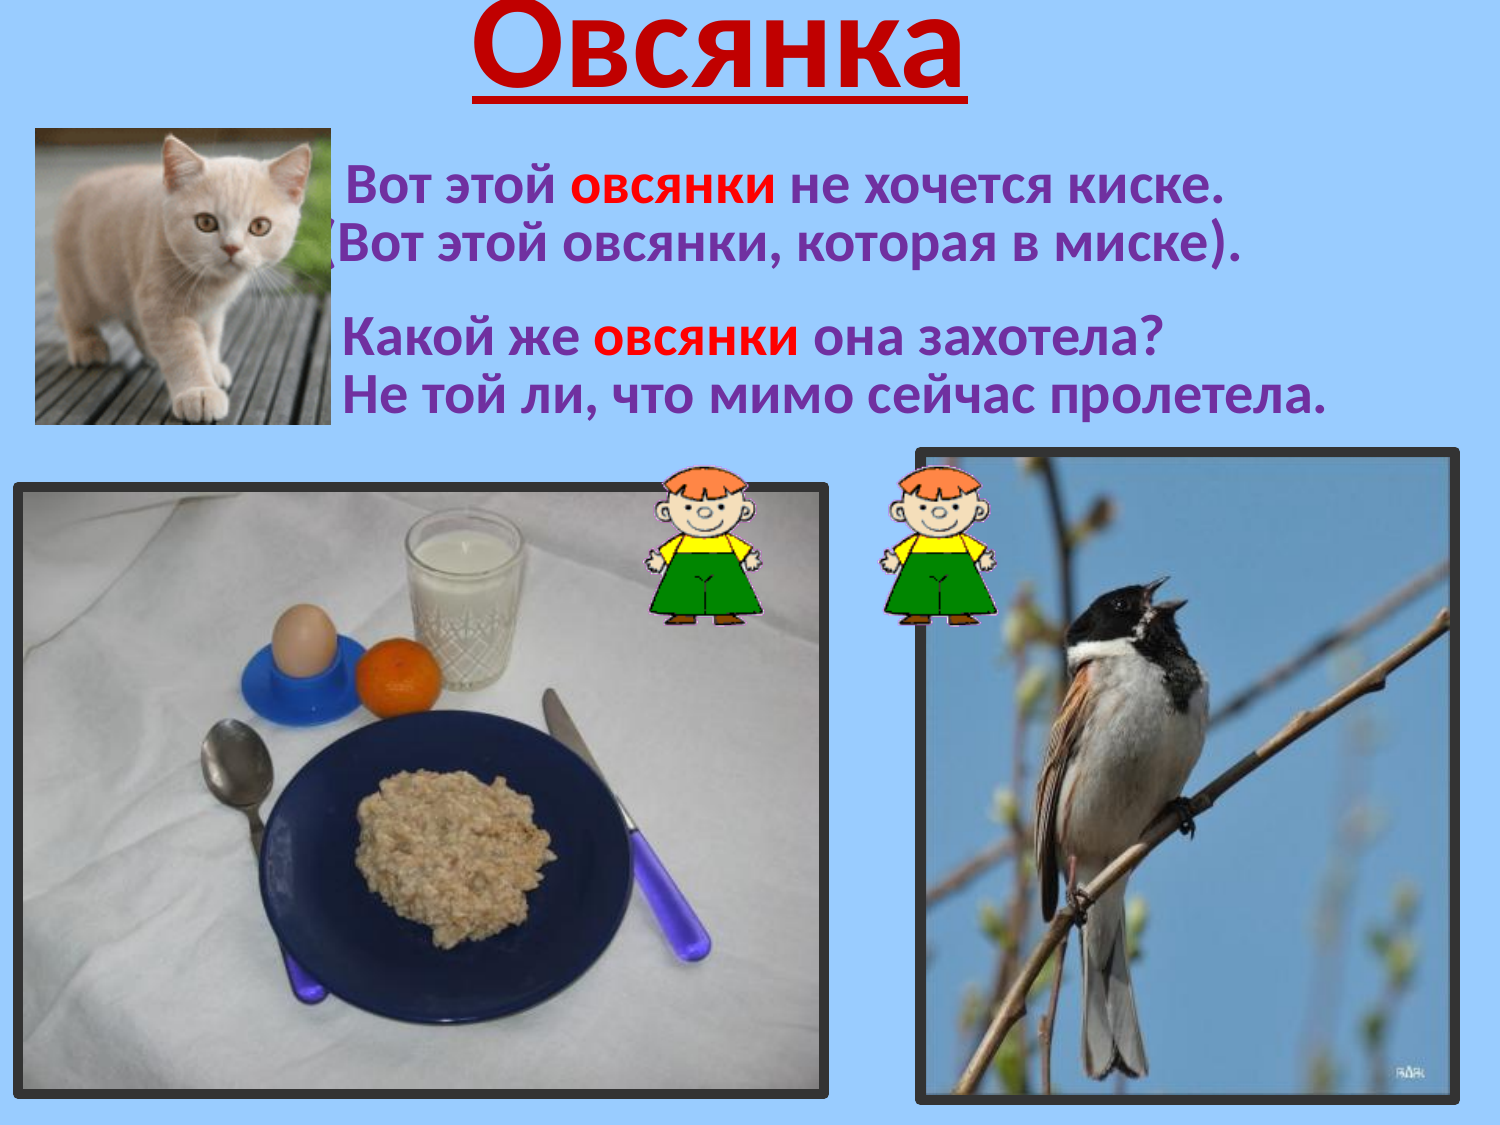

Овсянка
 Вот этой овсянки не хочется киске.
(Вот этой овсянки, которая в миске).
Какой же овсянки она захотела?
Не той ли, что мимо сейчас пролетела.